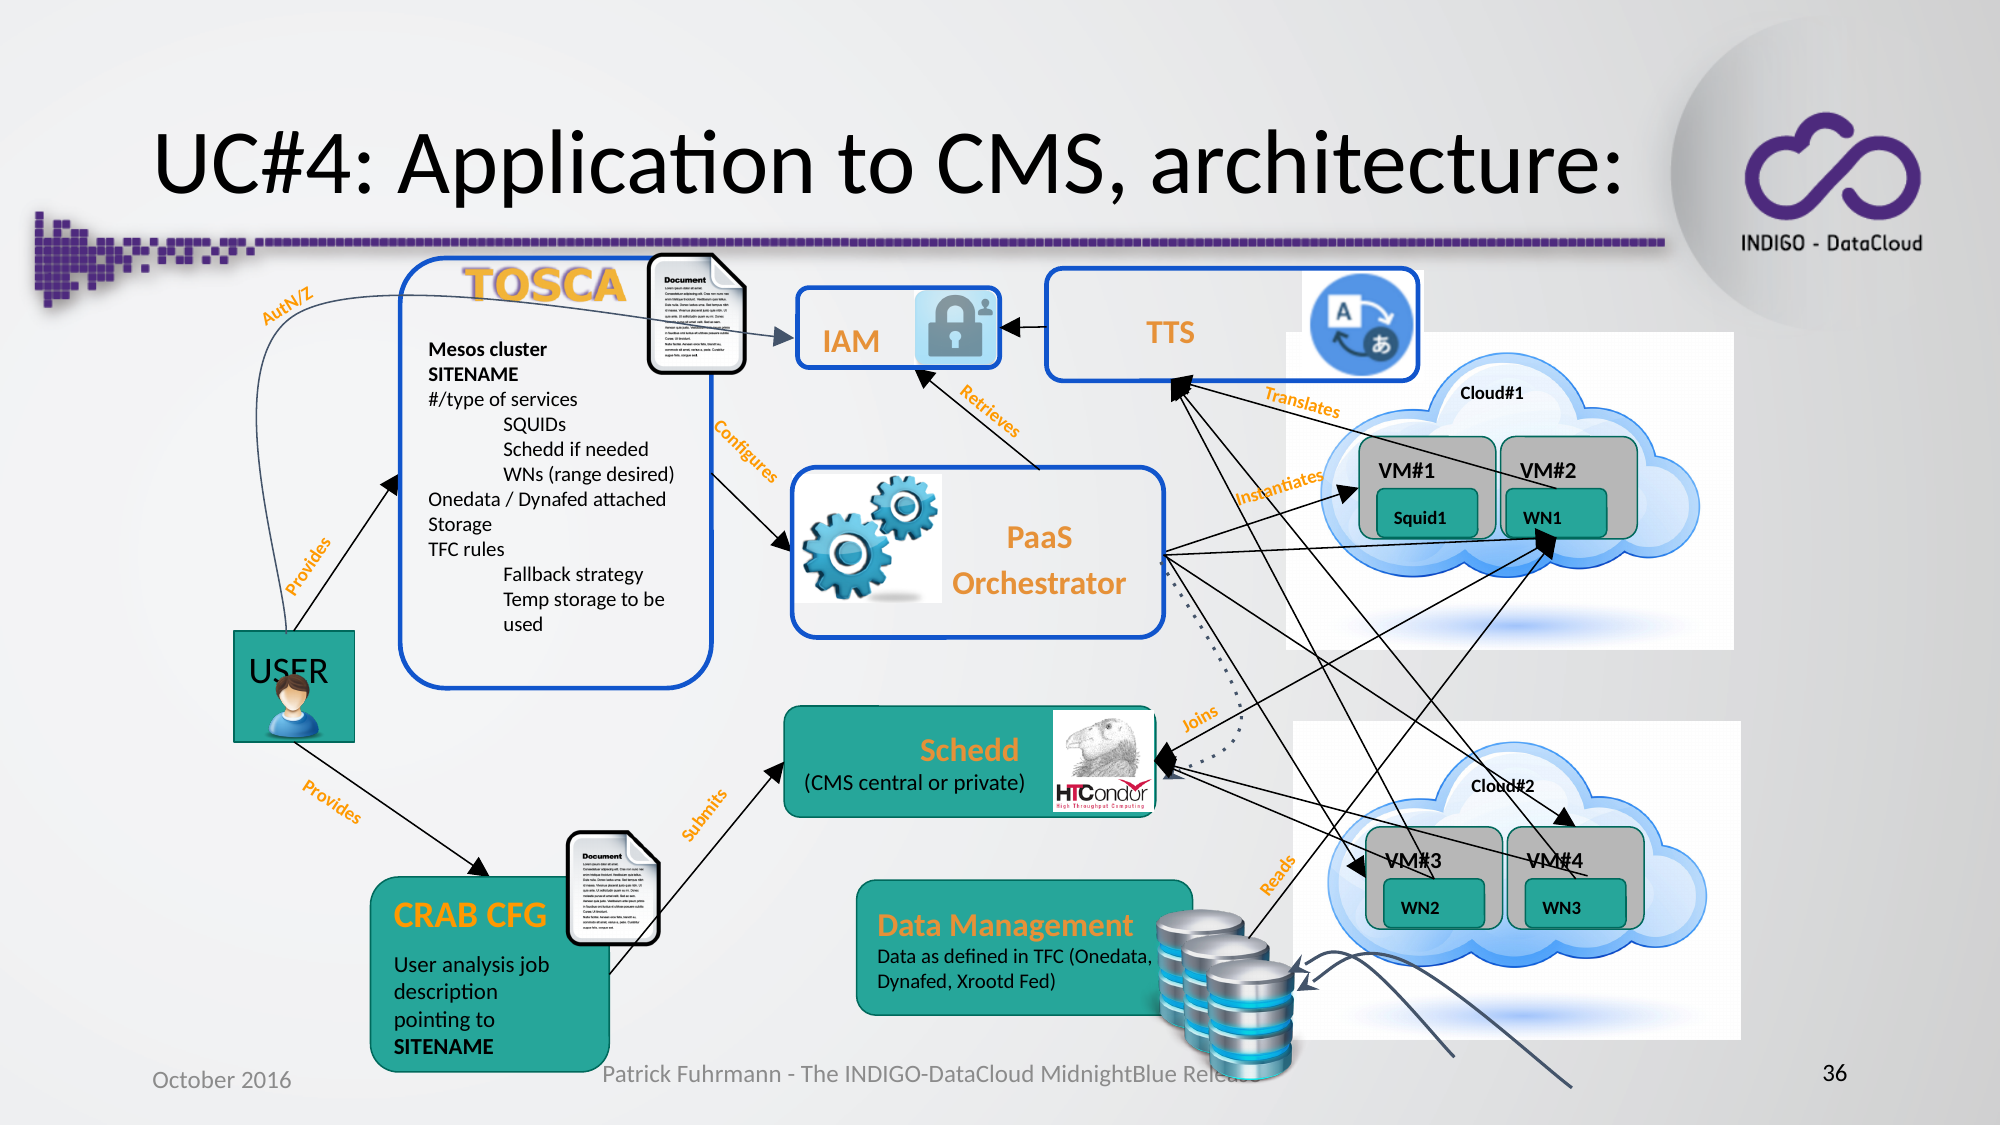

# UC#4: Application to CMS, architecture:
Mesos cluster
SITENAME
#/type of services
SQUIDs
Schedd if needed
WNs (range desired)
Onedata / Dynafed attached Storage
TFC rules
Fallback strategy
Temp storage to be used
AutN/Z
TTS
IAM
Cloud#1
Translates
Retrieves
Configures
VM#1
VM#2
Instantiates
PaaS Orchestrator
Squid1
WN1
Provides
USER
Joins
Schedd
(CMS central or private)
Cloud#2
Submits
Provides
VM#3
VM#4
Reads
CRAB CFG
User analysis job description
pointing to SITENAME
WN2
WN3
Data Management
Data as defined in TFC (Onedata, Dynafed, Xrootd Fed)
Patrick Fuhrmann - The INDIGO-DataCloud MidnightBlue Release
October 2016